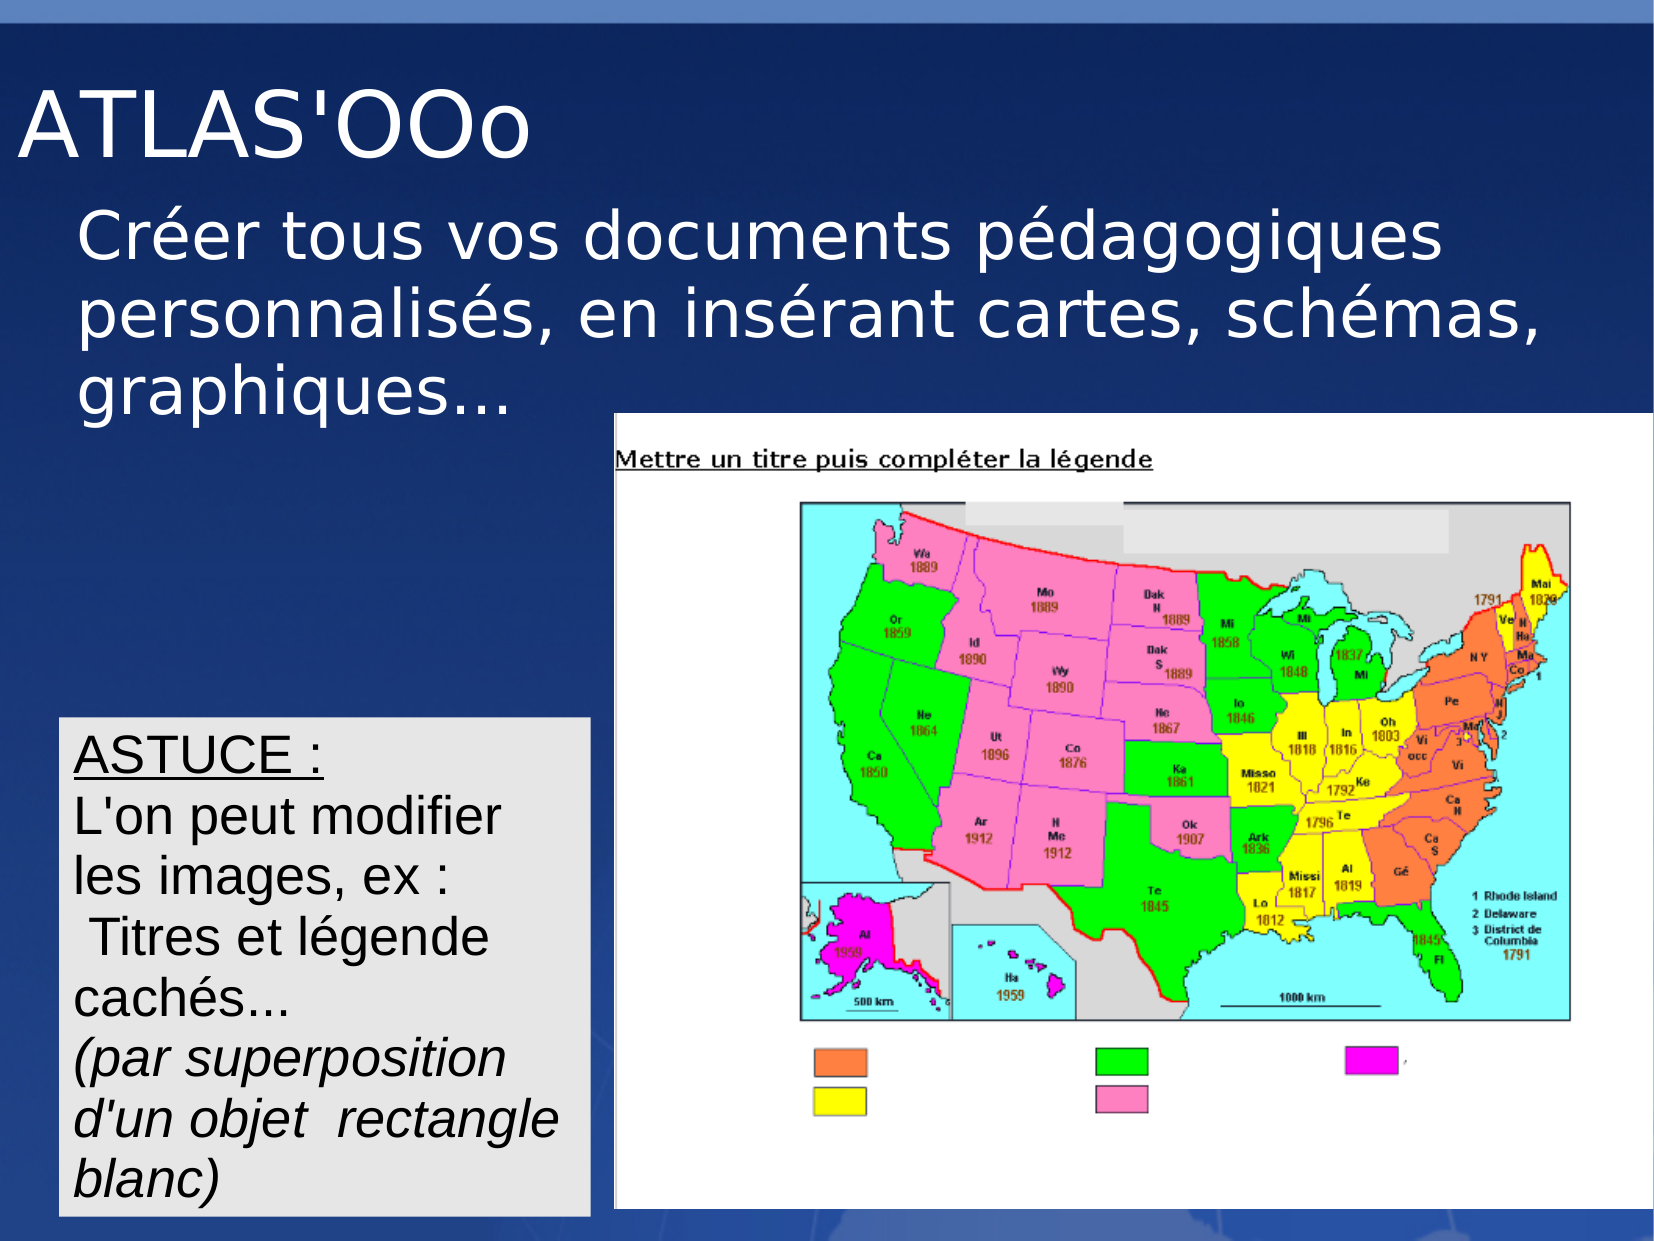

# ATLAS'OOo
Créer tous vos documents pédagogiques personnalisés, en insérant cartes, schémas, graphiques...
ASTUCE :
L'on peut modifier les images, ex :
 Titres et légende cachés...
(par superposition d'un objet rectangle blanc)